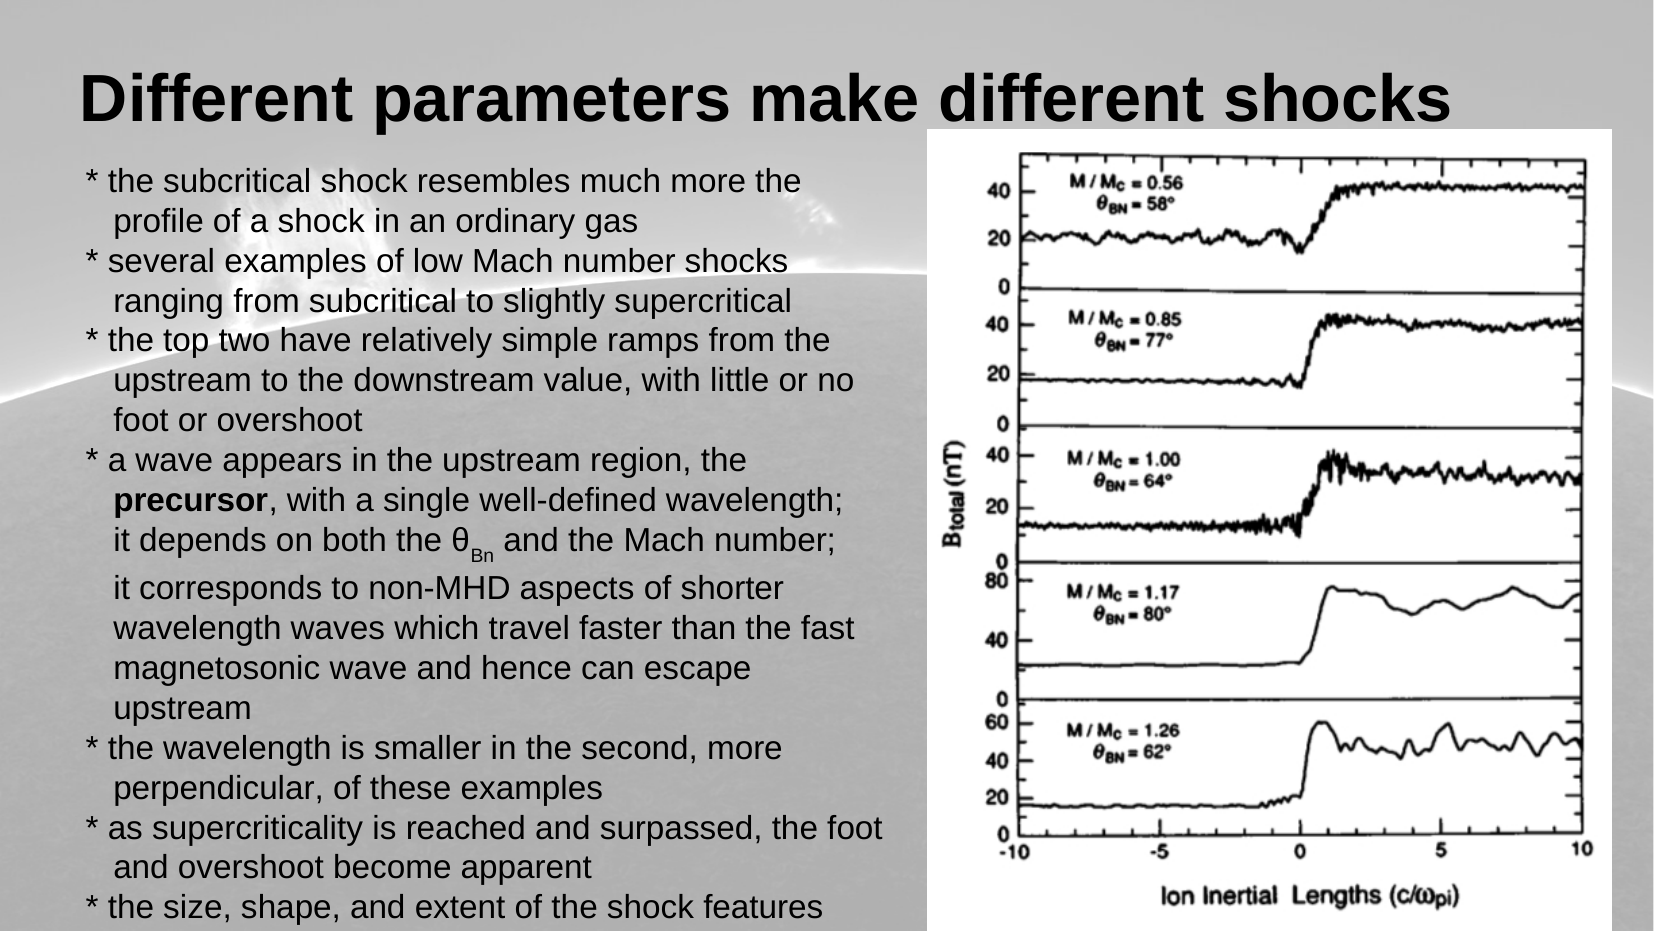

Different parameters make different shocks
* the subcritical shock resembles much more the
 profile of a shock in an ordinary gas
* several examples of low Mach number shocks
 ranging from subcritical to slightly supercritical
* the top two have relatively simple ramps from the
 upstream to the downstream value, with little or no
 foot or overshoot
* a wave appears in the upstream region, the
 precursor, with a single well-defined wavelength;
 it depends on both the θBn and the Mach number;
 it corresponds to non-MHD aspects of shorter
 wavelength waves which travel faster than the fast
 magnetosonic wave and hence can escape
 upstream
* the wavelength is smaller in the second, more
 perpendicular, of these examples
* as supercriticality is reached and surpassed, the foot
 and overshoot become apparent
* the size, shape, and extent of the shock features
 depend on the shock geometry and Mach number